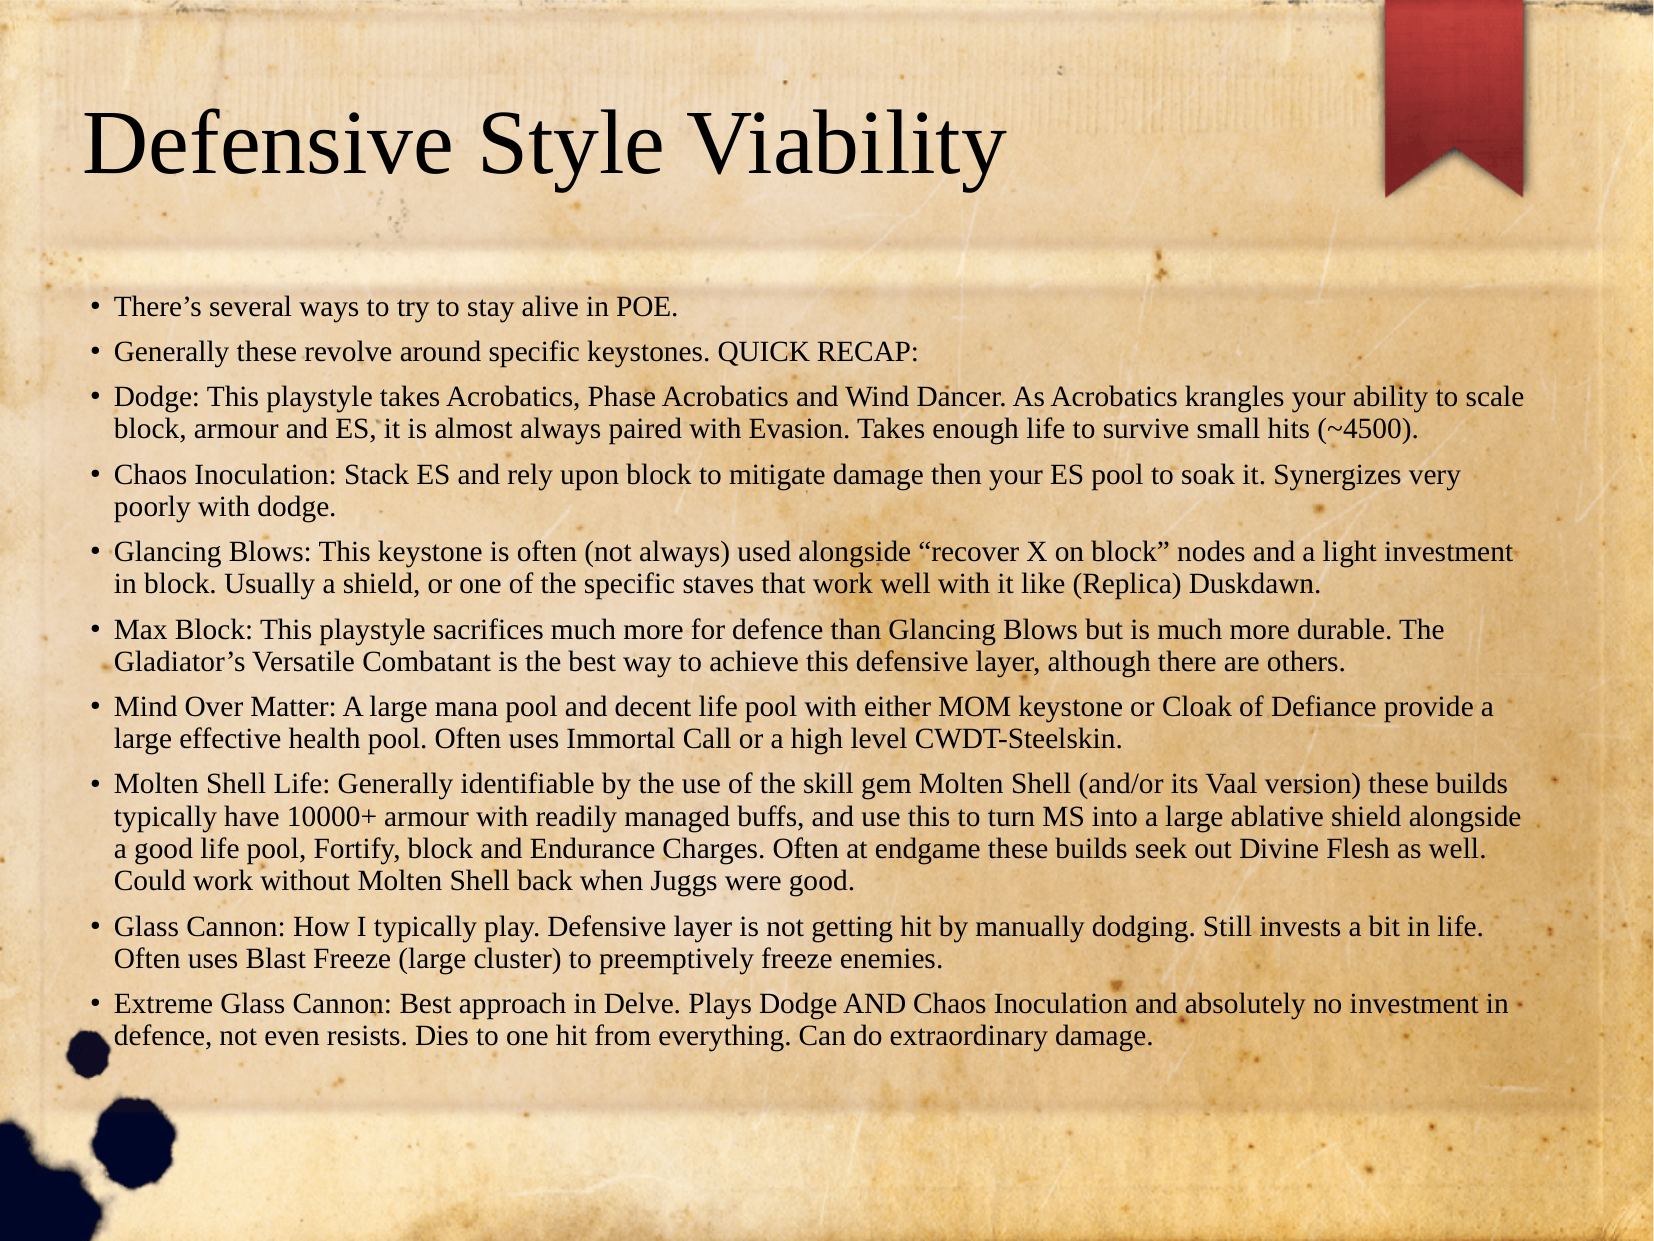

# Defensive Style Viability
There’s several ways to try to stay alive in POE.
Generally these revolve around specific keystones. QUICK RECAP:
Dodge: This playstyle takes Acrobatics, Phase Acrobatics and Wind Dancer. As Acrobatics krangles your ability to scale block, armour and ES, it is almost always paired with Evasion. Takes enough life to survive small hits (~4500).
Chaos Inoculation: Stack ES and rely upon block to mitigate damage then your ES pool to soak it. Synergizes very poorly with dodge.
Glancing Blows: This keystone is often (not always) used alongside “recover X on block” nodes and a light investment in block. Usually a shield, or one of the specific staves that work well with it like (Replica) Duskdawn.
Max Block: This playstyle sacrifices much more for defence than Glancing Blows but is much more durable. The Gladiator’s Versatile Combatant is the best way to achieve this defensive layer, although there are others.
Mind Over Matter: A large mana pool and decent life pool with either MOM keystone or Cloak of Defiance provide a large effective health pool. Often uses Immortal Call or a high level CWDT-Steelskin.
Molten Shell Life: Generally identifiable by the use of the skill gem Molten Shell (and/or its Vaal version) these builds typically have 10000+ armour with readily managed buffs, and use this to turn MS into a large ablative shield alongside a good life pool, Fortify, block and Endurance Charges. Often at endgame these builds seek out Divine Flesh as well. Could work without Molten Shell back when Juggs were good.
Glass Cannon: How I typically play. Defensive layer is not getting hit by manually dodging. Still invests a bit in life. Often uses Blast Freeze (large cluster) to preemptively freeze enemies.
Extreme Glass Cannon: Best approach in Delve. Plays Dodge AND Chaos Inoculation and absolutely no investment in defence, not even resists. Dies to one hit from everything. Can do extraordinary damage.